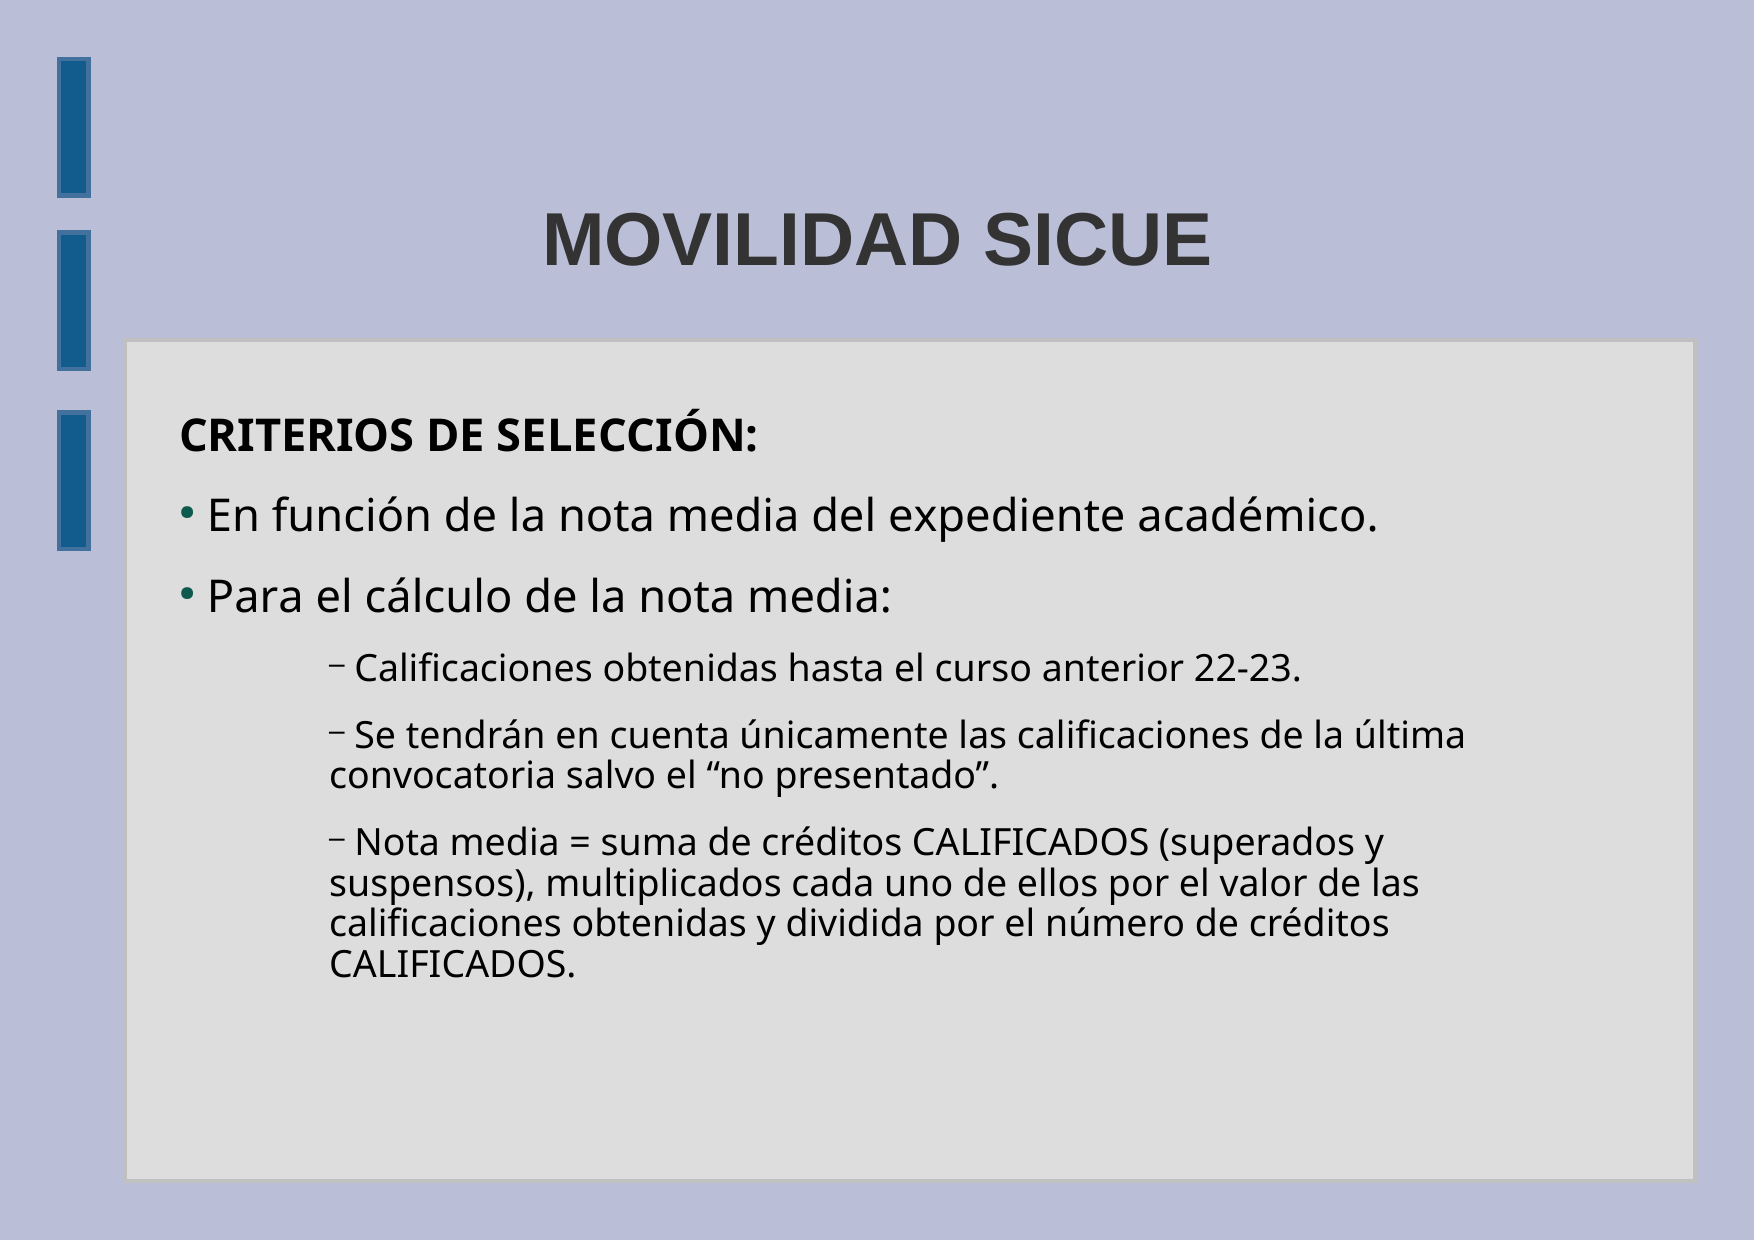

# MOVILIDAD SICUE
CRITERIOS DE SELECCIÓN:
 En función de la nota media del expediente académico.
 Para el cálculo de la nota media:
 Calificaciones obtenidas hasta el curso anterior 22-23.
 Se tendrán en cuenta únicamente las calificaciones de la última convocatoria salvo el “no presentado”.
 Nota media = suma de créditos CALIFICADOS (superados y suspensos), multiplicados cada uno de ellos por el valor de las calificaciones obtenidas y dividida por el número de créditos CALIFICADOS.